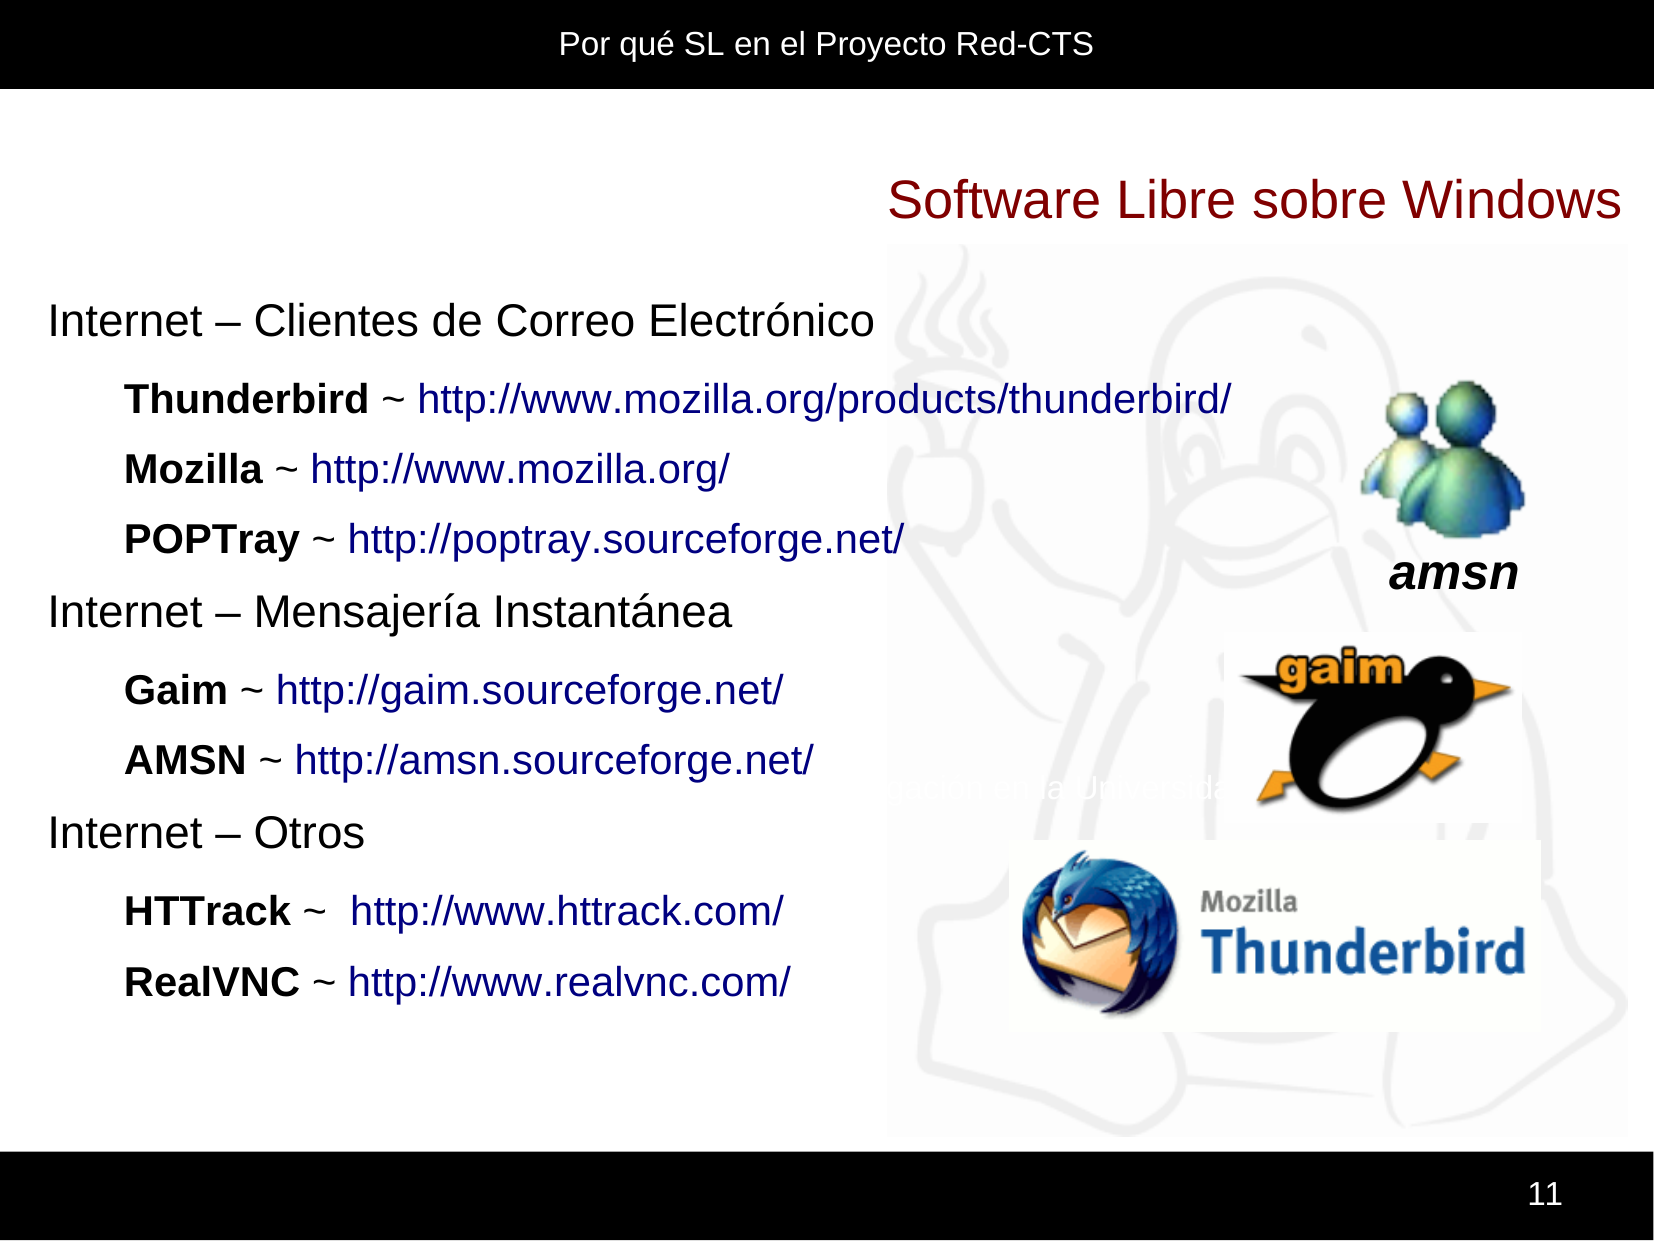

Por qué SL en el Proyecto Red-CTS
# Software Libre sobre Windows
Internet – Clientes de Correo Electrónico
Thunderbird ~ http://www.mozilla.org/products/thunderbird/
Mozilla ~ http://www.mozilla.org/
POPTray ~ http://poptray.sourceforge.net/
Internet – Mensajería Instantánea
Gaim ~ http://gaim.sourceforge.net/
AMSN ~ http://amsn.sourceforge.net/
Internet – Otros
HTTrack ~ http://www.httrack.com/
RealVNC ~ http://www.realvnc.com/
amsn